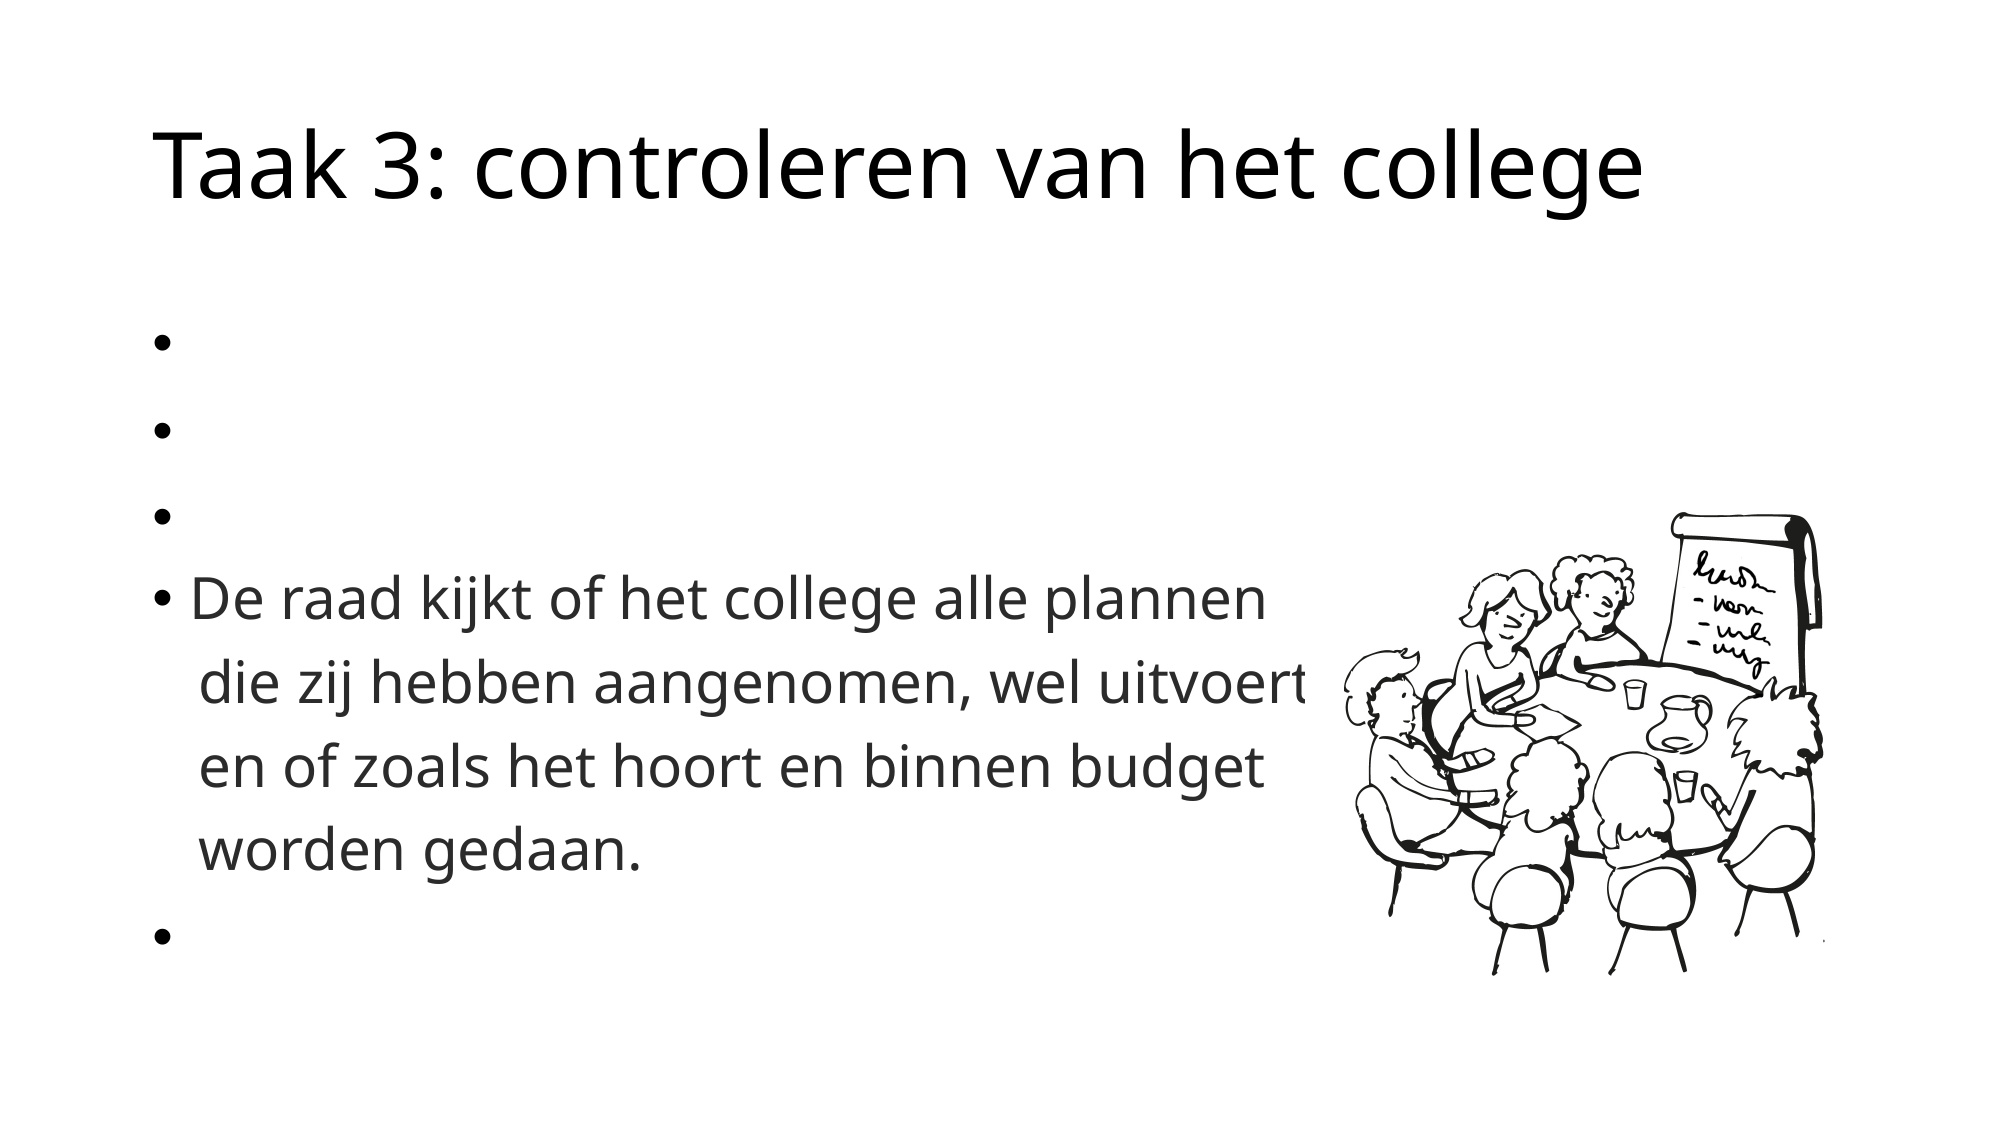

# Taak 3: controleren van het college
De raad kijkt of het college alle plannen
 die zij hebben aangenomen, wel uitvoert
 en of zoals het hoort en binnen budget
 worden gedaan.